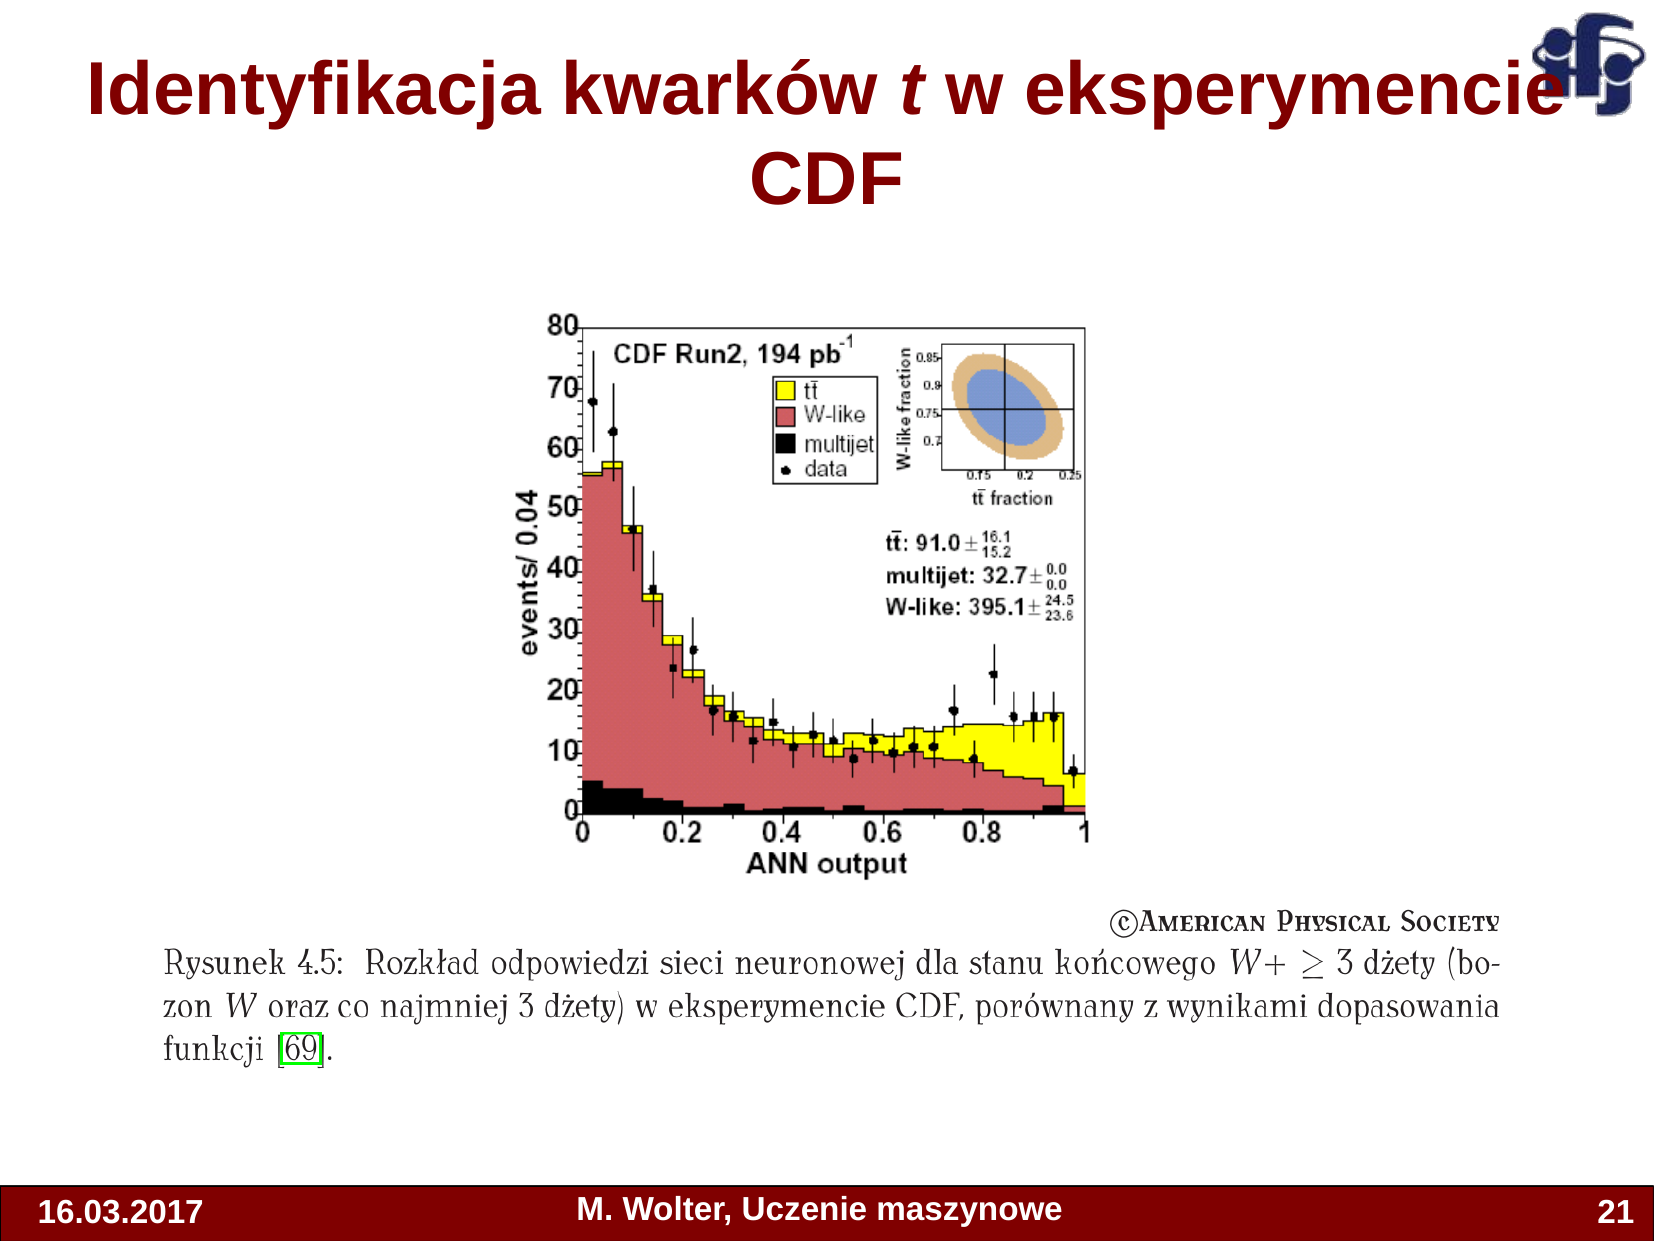

# Identyfikacja kwarków t w eksperymencie CDF
20.12.2007
Marcin Wolter: "Metody analizy wielowymiarowej"